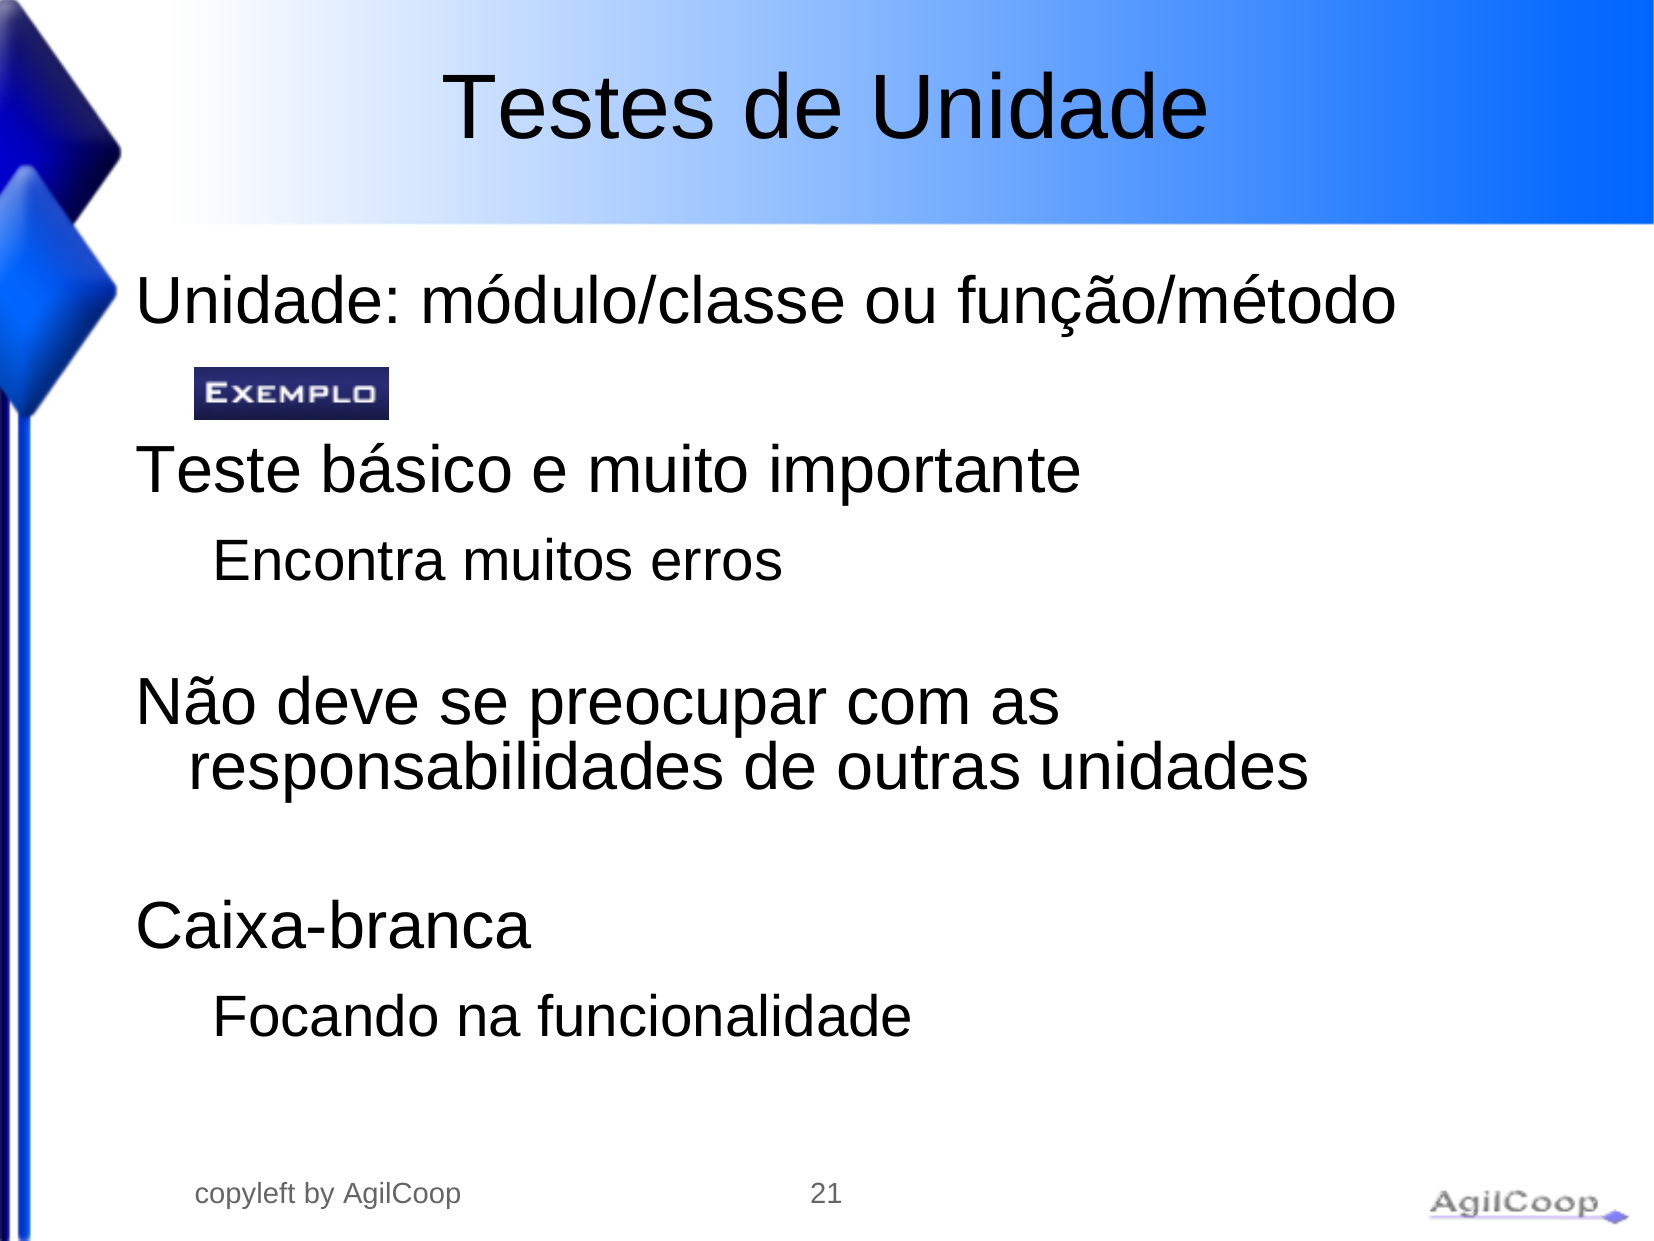

# Testes de Unidade
Unidade: módulo/classe ou função/método
Teste básico e muito importante
Encontra muitos erros
Não deve se preocupar com as responsabilidades de outras unidades
Caixa-branca
Focando na funcionalidade
copyleft by AgilCoop
21